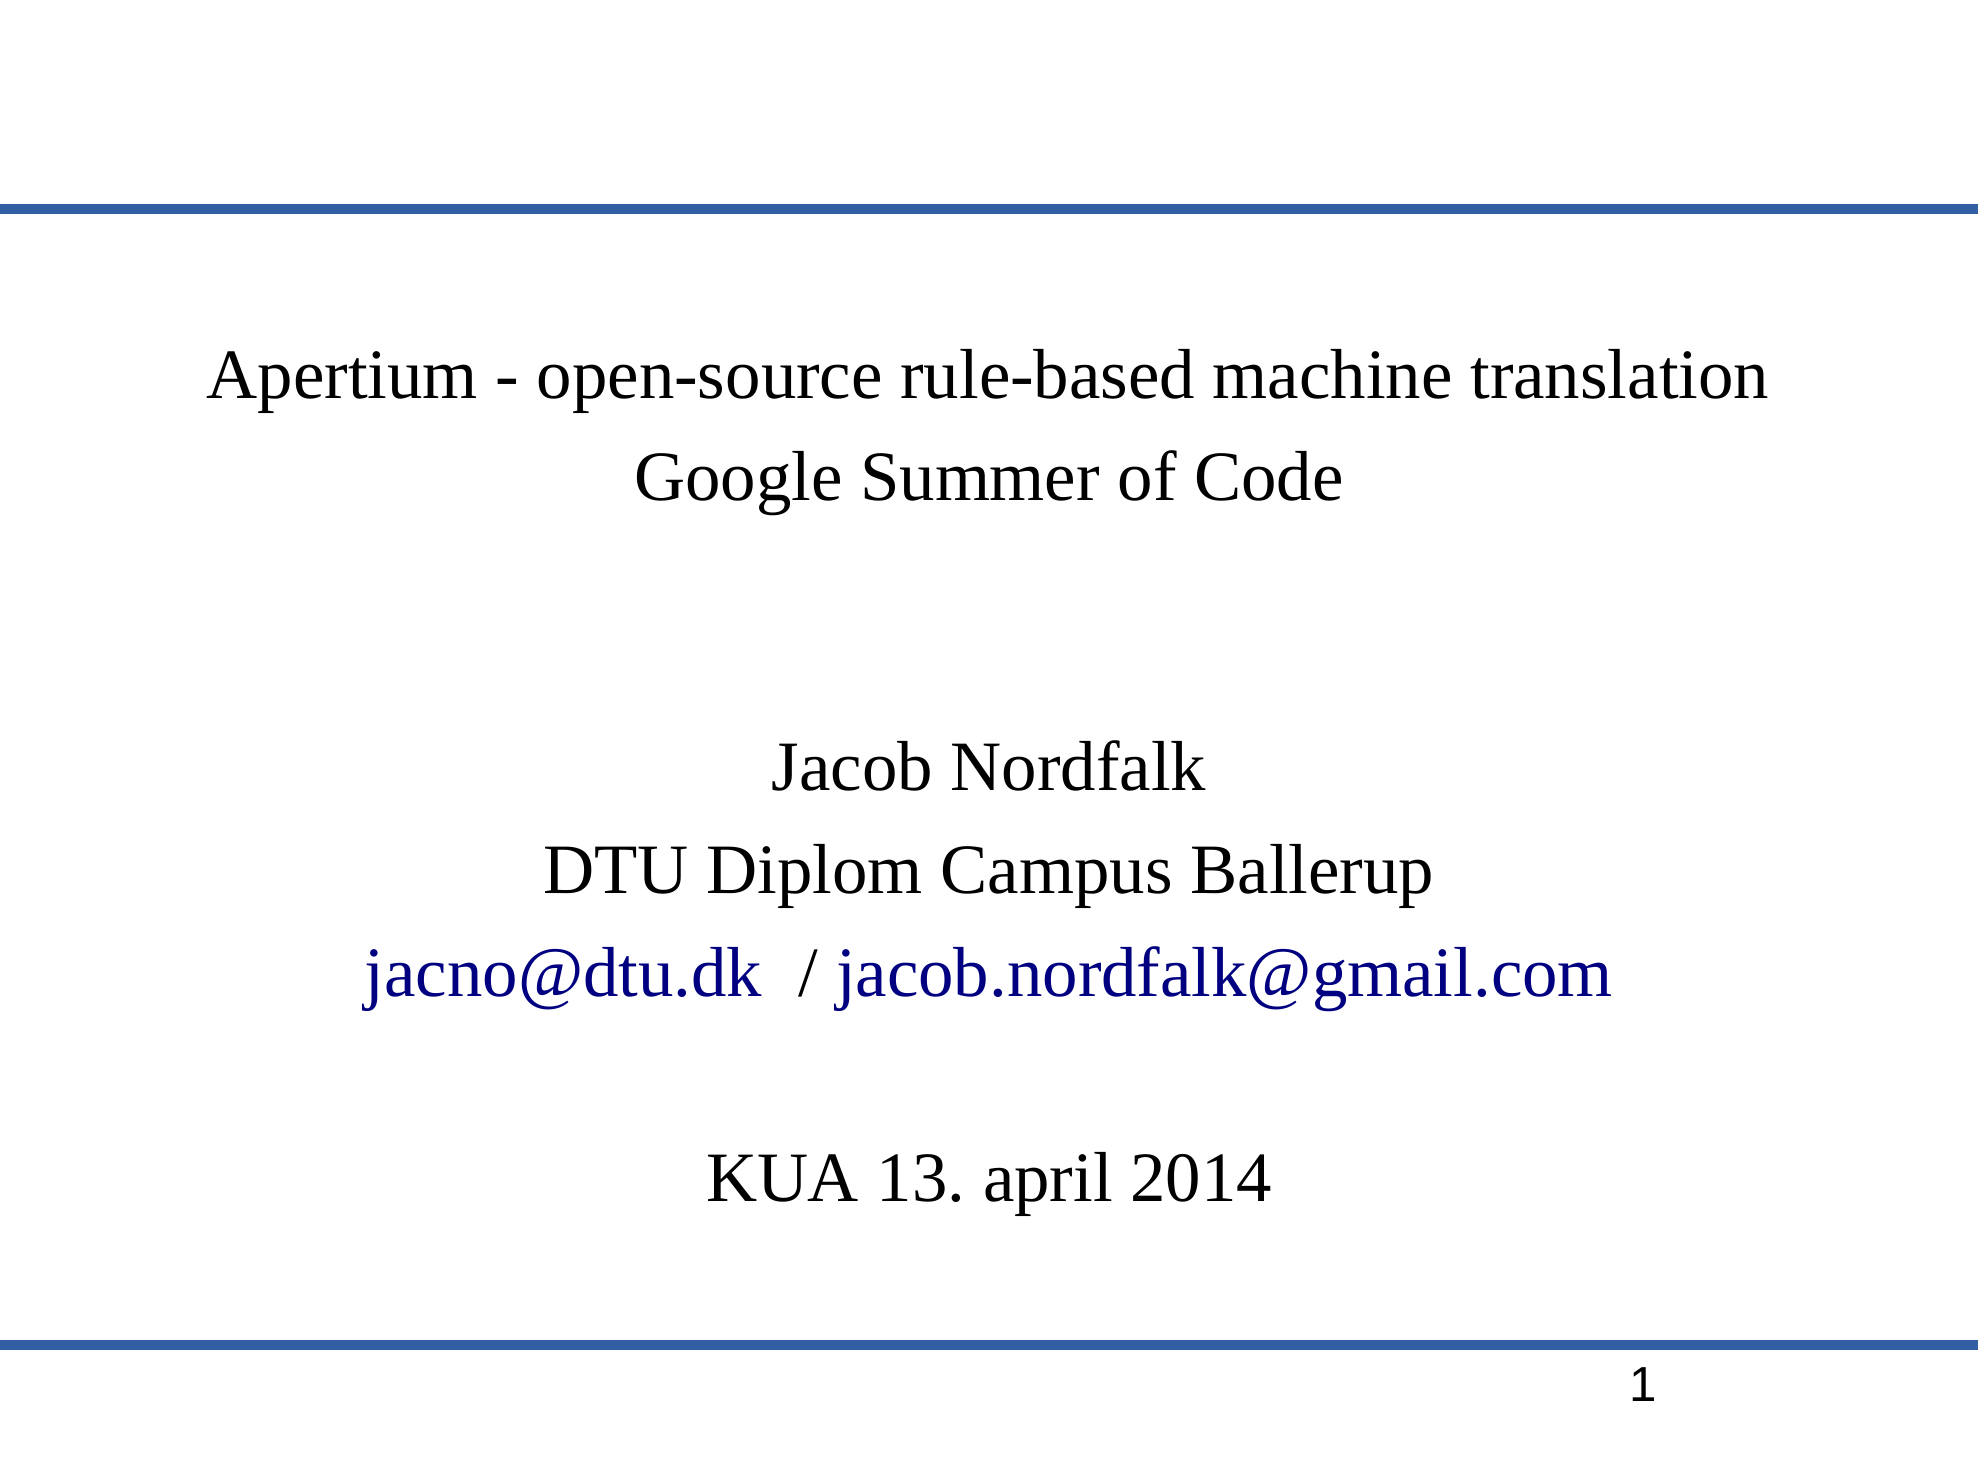

# Apertium - open-source rule-based machine translation
Google Summer of Code
Jacob Nordfalk
DTU Diplom Campus Ballerup
jacno@dtu.dk / jacob.nordfalk@gmail.com
KUA 13. april 2014